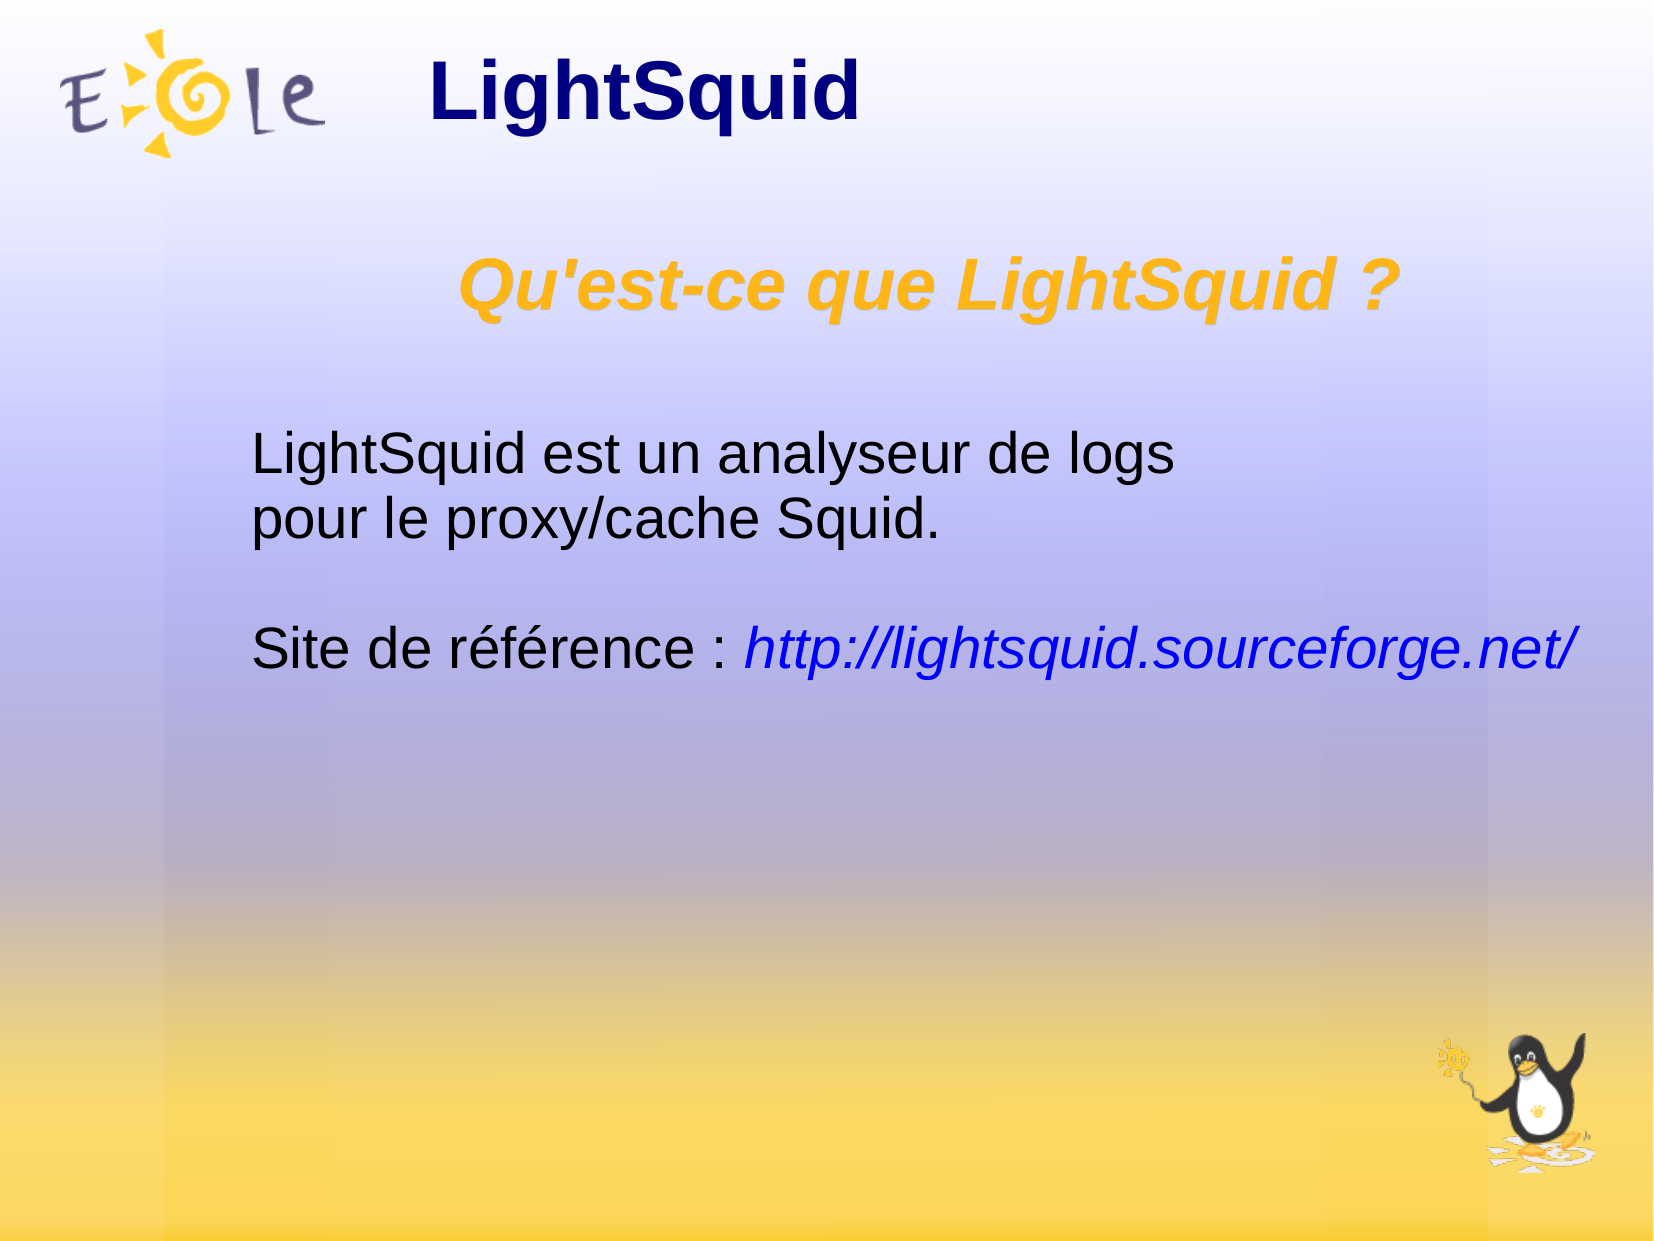

LightSquid
Qu'est-ce que LightSquid ?
LightSquid est un analyseur de logs
pour le proxy/cache Squid.
Site de référence : http://lightsquid.sourceforge.net/